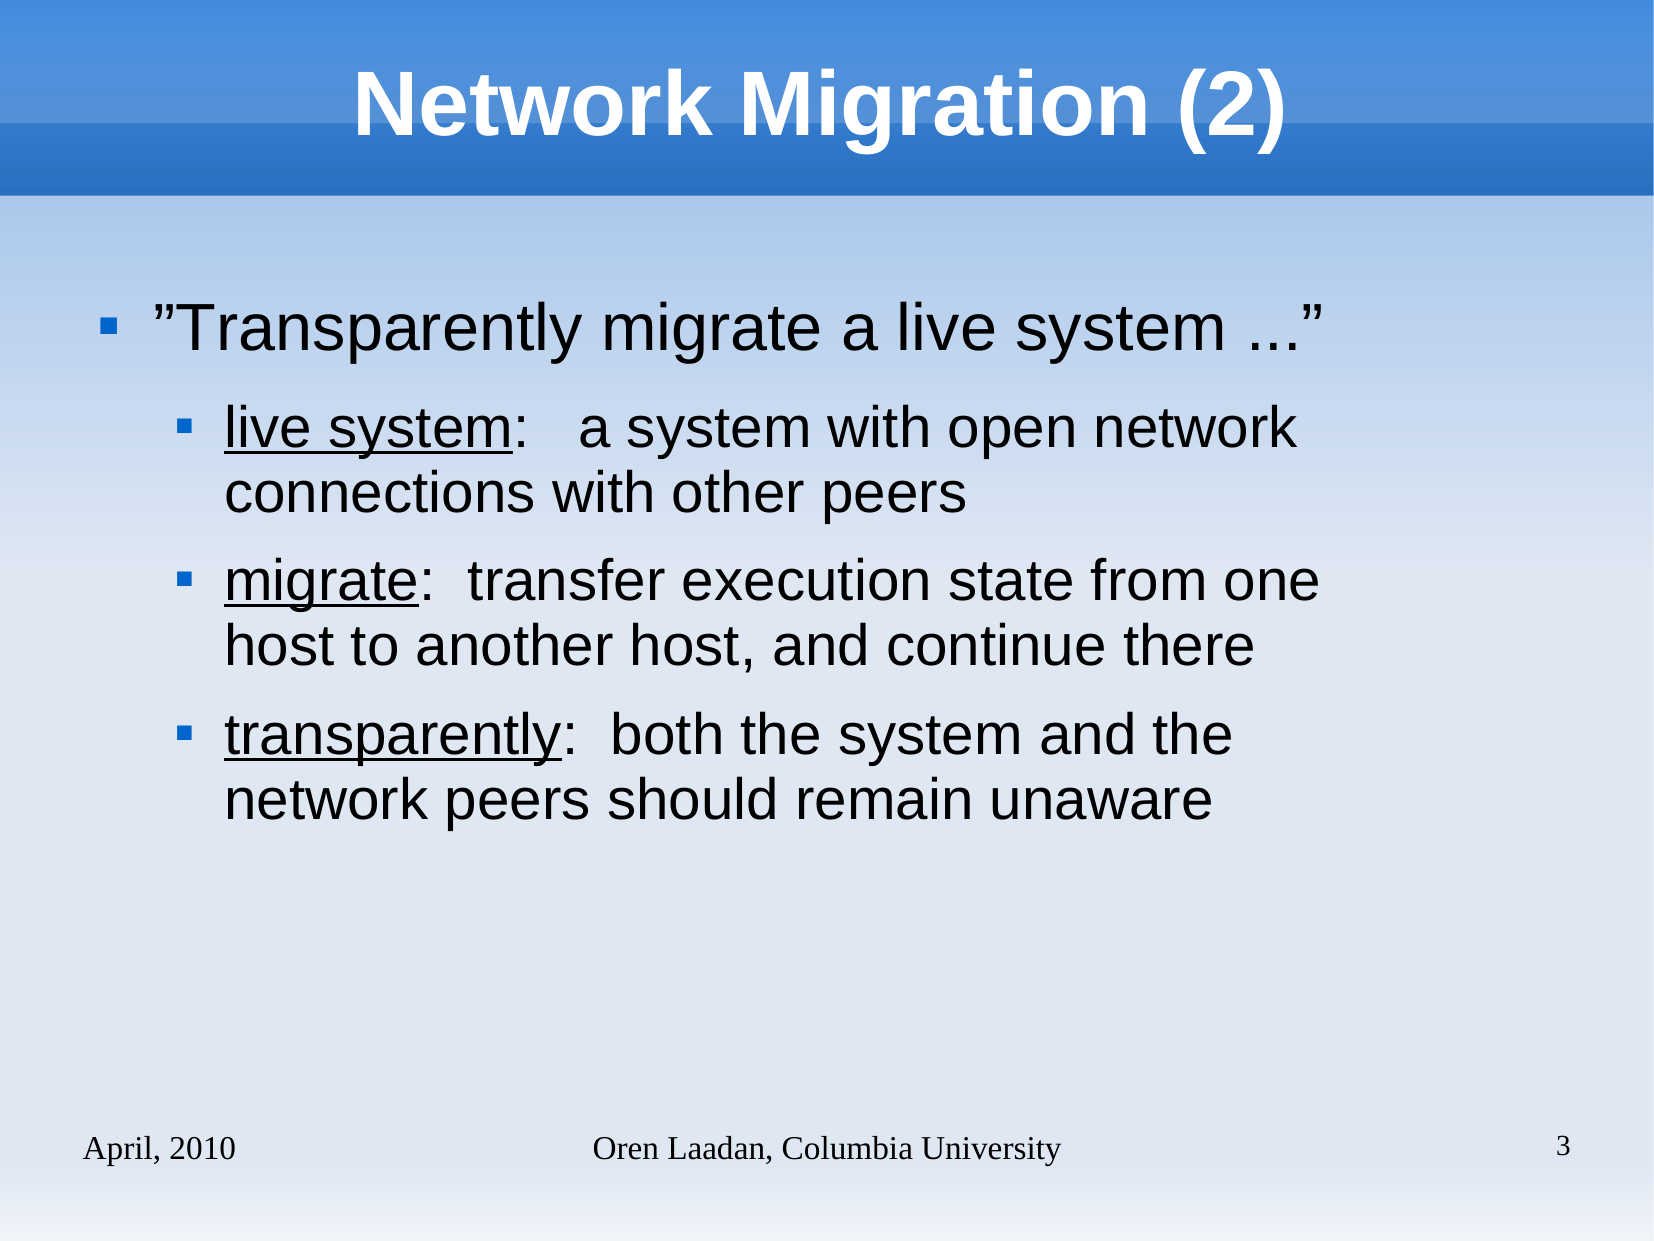

# Network Migration (2)
”Transparently migrate a live system ...”
live system: a system with open network connections with other peers
migrate: transfer execution state from one
host to another host, and continue there
transparently: both the system and the
network peers should remain unaware
3